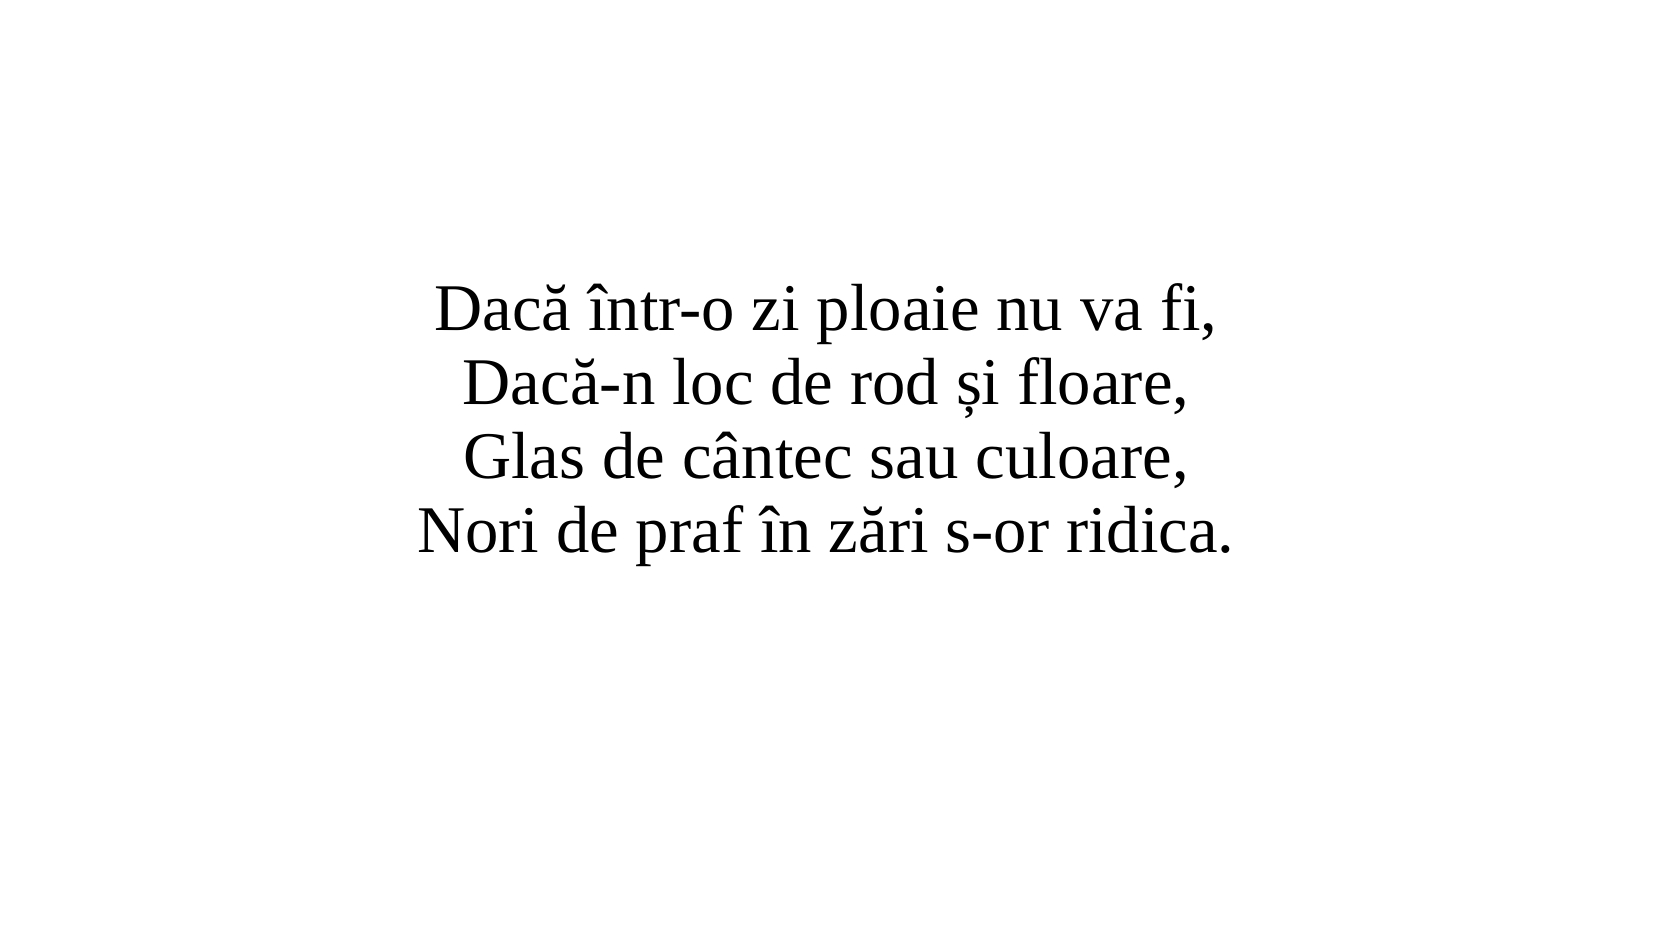

# Dacă într-o zi ploaie nu va fi,
Dacă-n loc de rod și floare,
Glas de cântec sau culoare,
Nori de praf în zări s-or ridica.